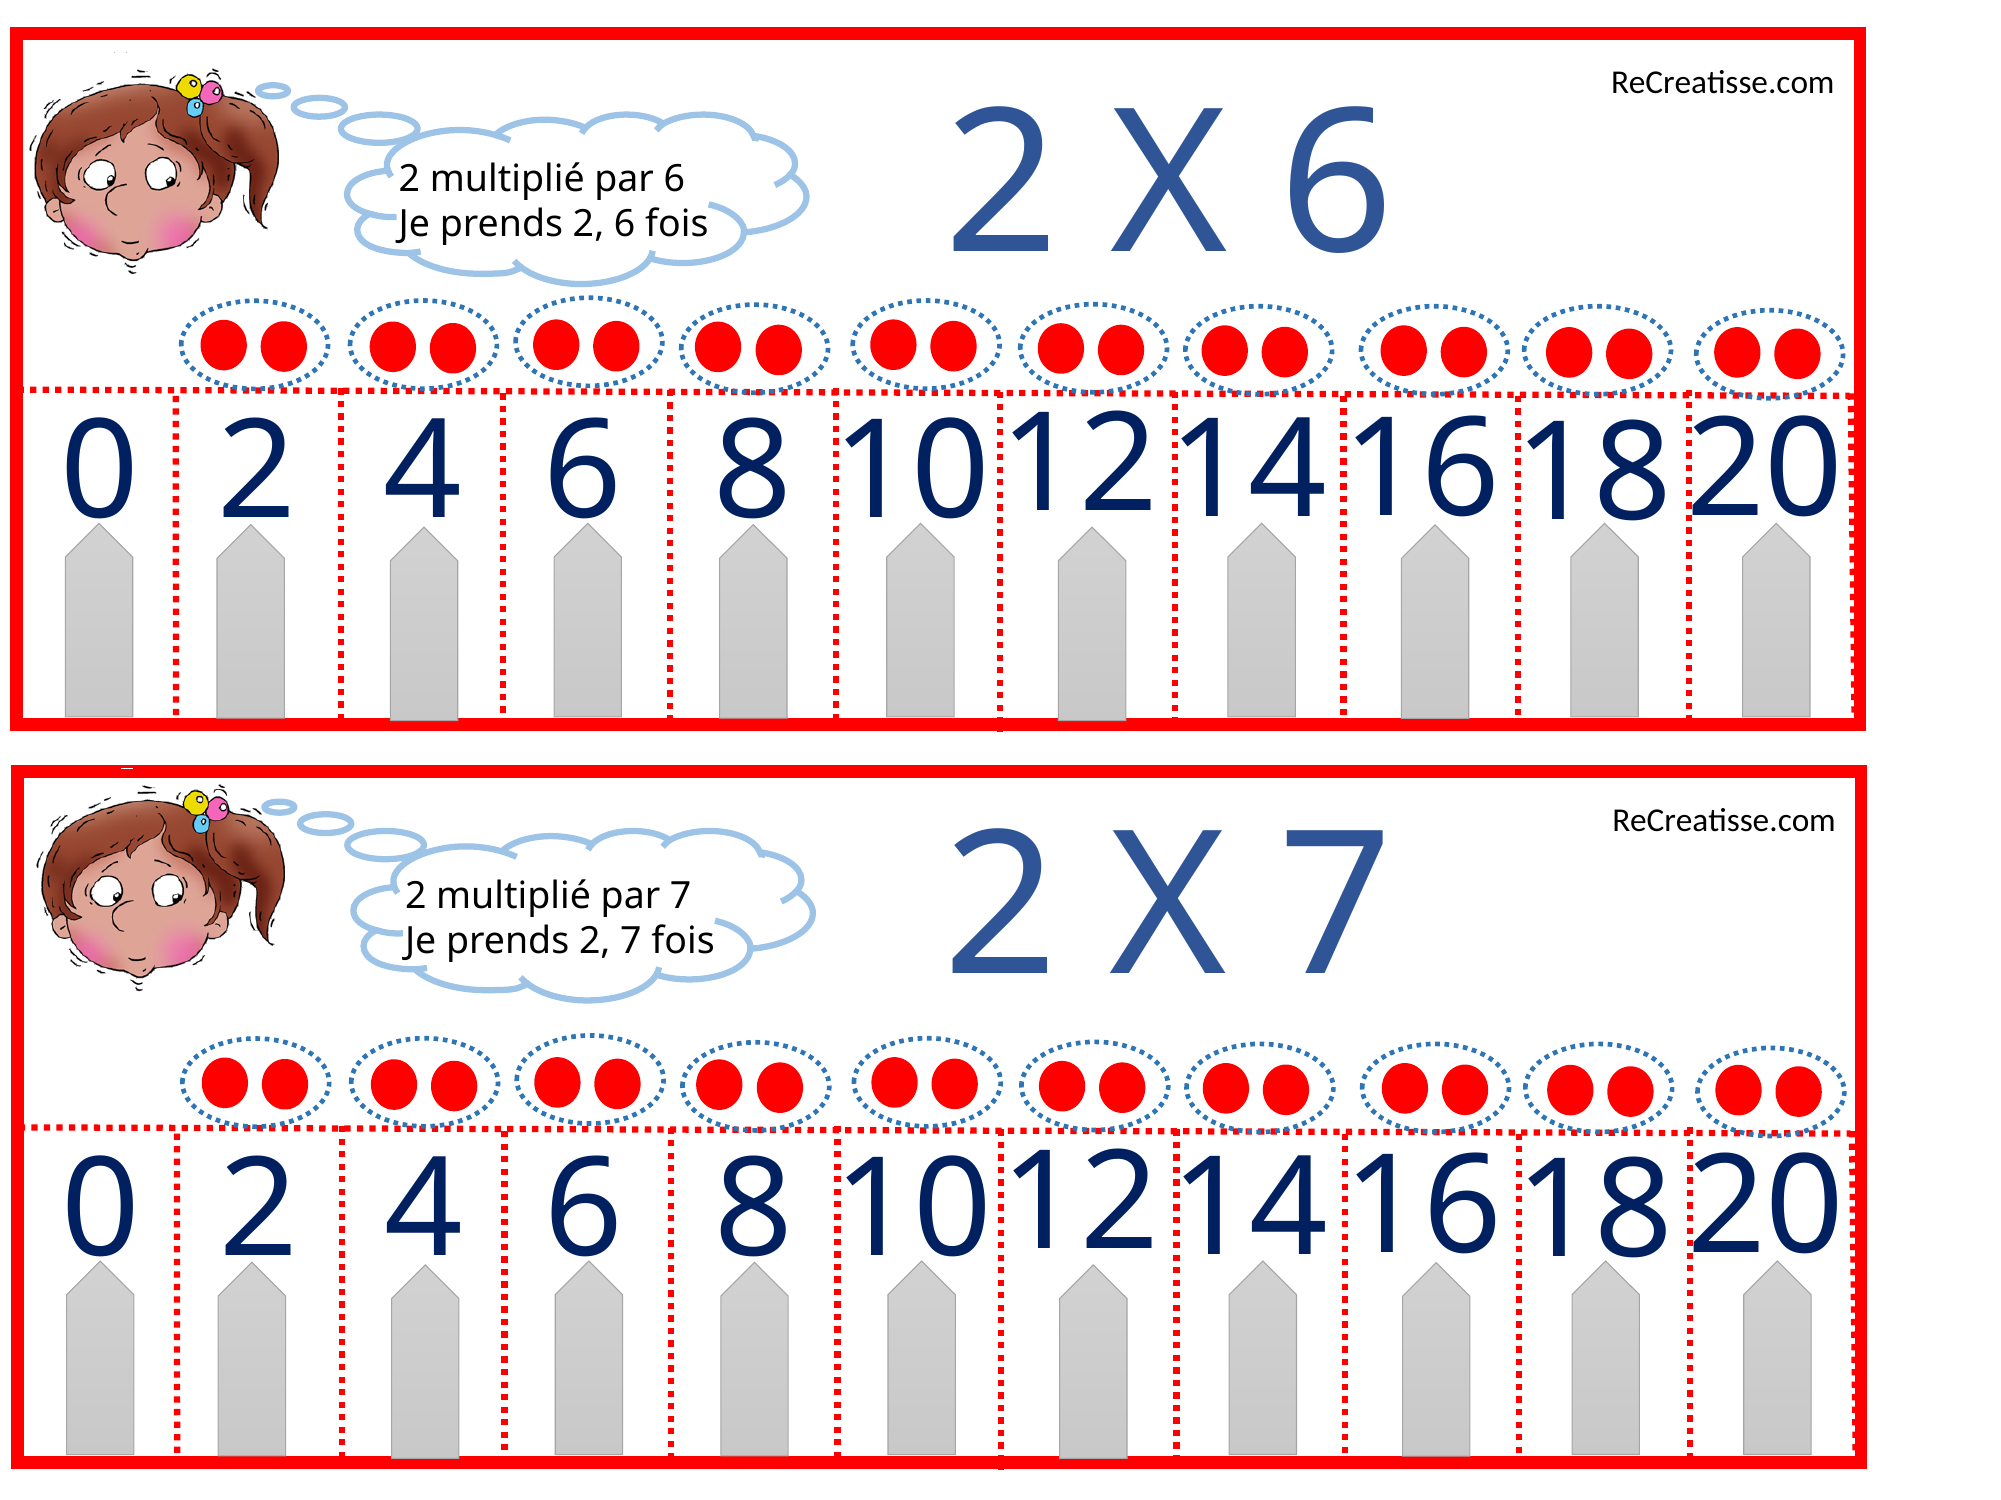

2 X 6
ReCreatisse.com
2 multiplié par 6
Je prends 2, 6 fois
12
16
20
14
0
2
4
8
10
6
18
2 X 7
ReCreatisse.com
2 multiplié par 7
Je prends 2, 7 fois
12
16
20
14
0
2
4
8
10
6
18